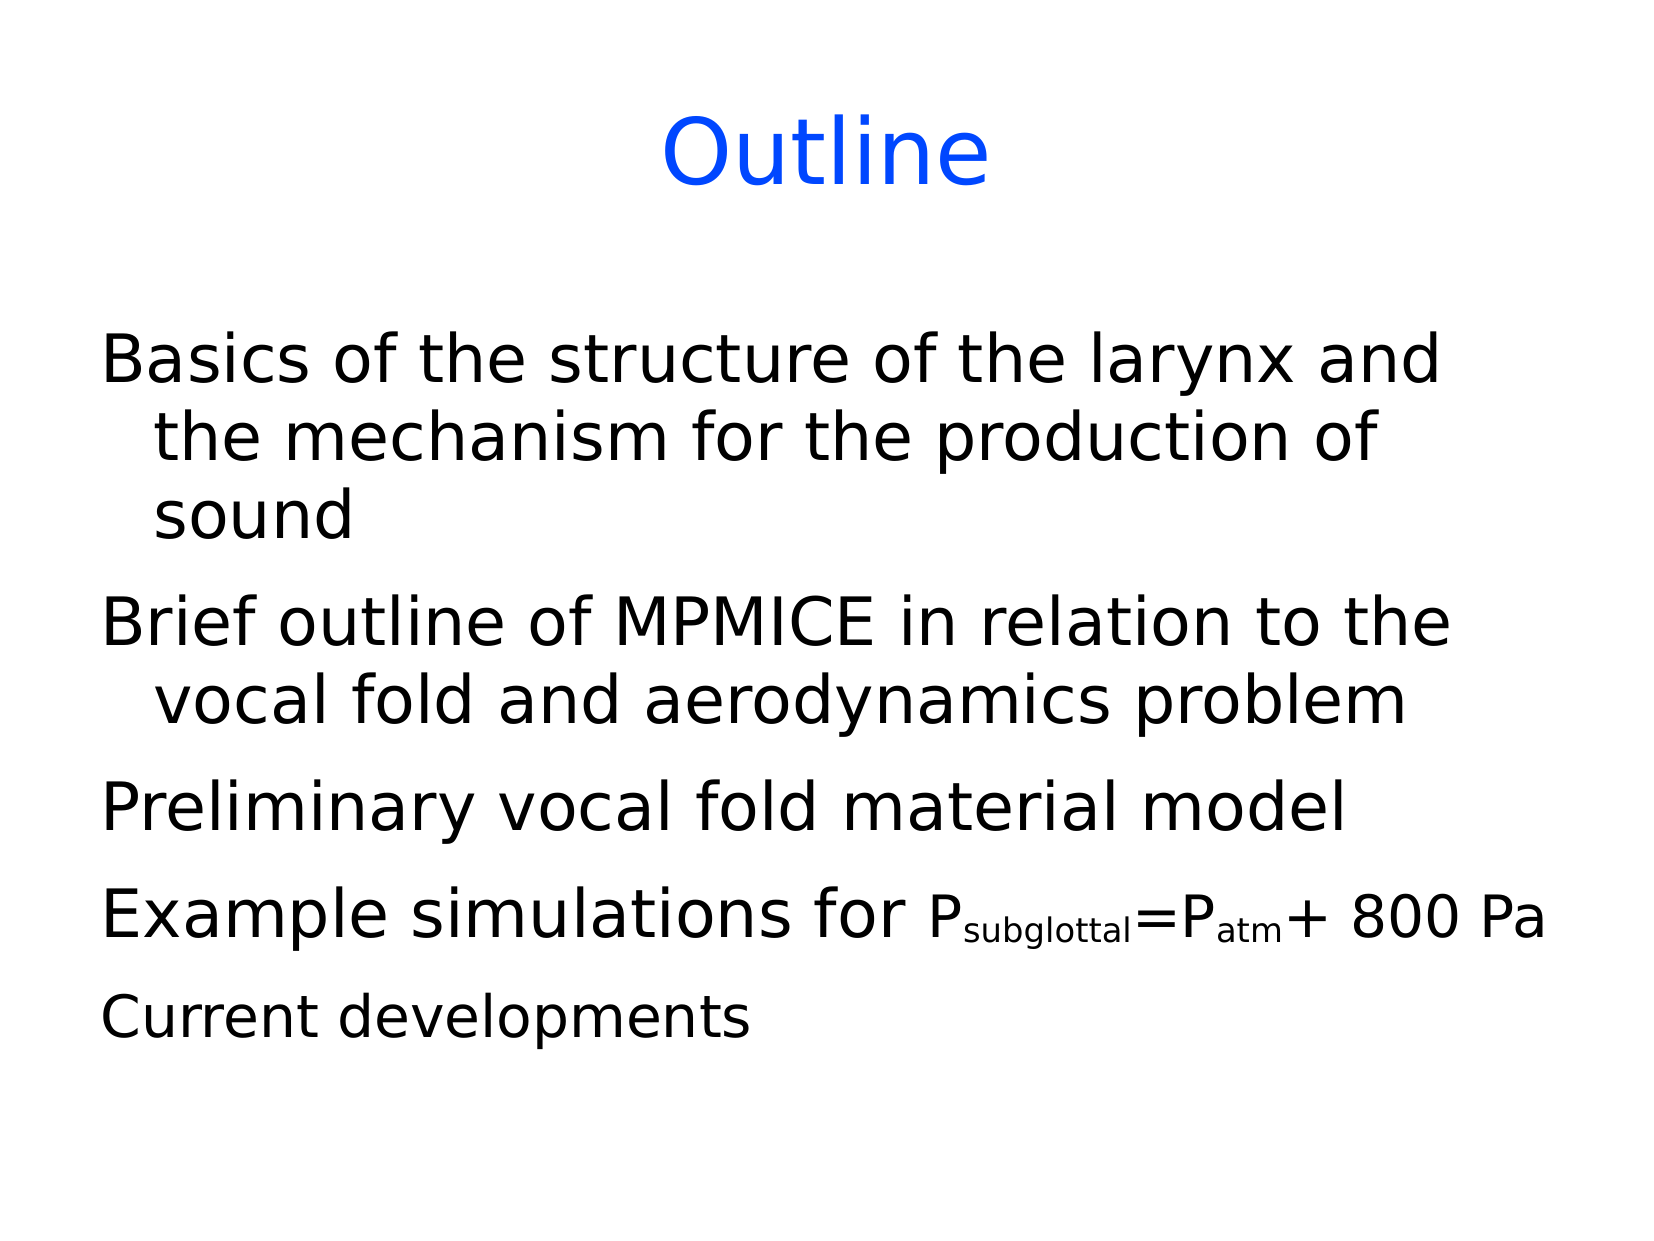

# Outline
Basics of the structure of the larynx and the mechanism for the production of sound
Brief outline of MPMICE in relation to the vocal fold and aerodynamics problem
Preliminary vocal fold material model
Example simulations for Psubglottal=Patm+ 800 Pa
Current developments